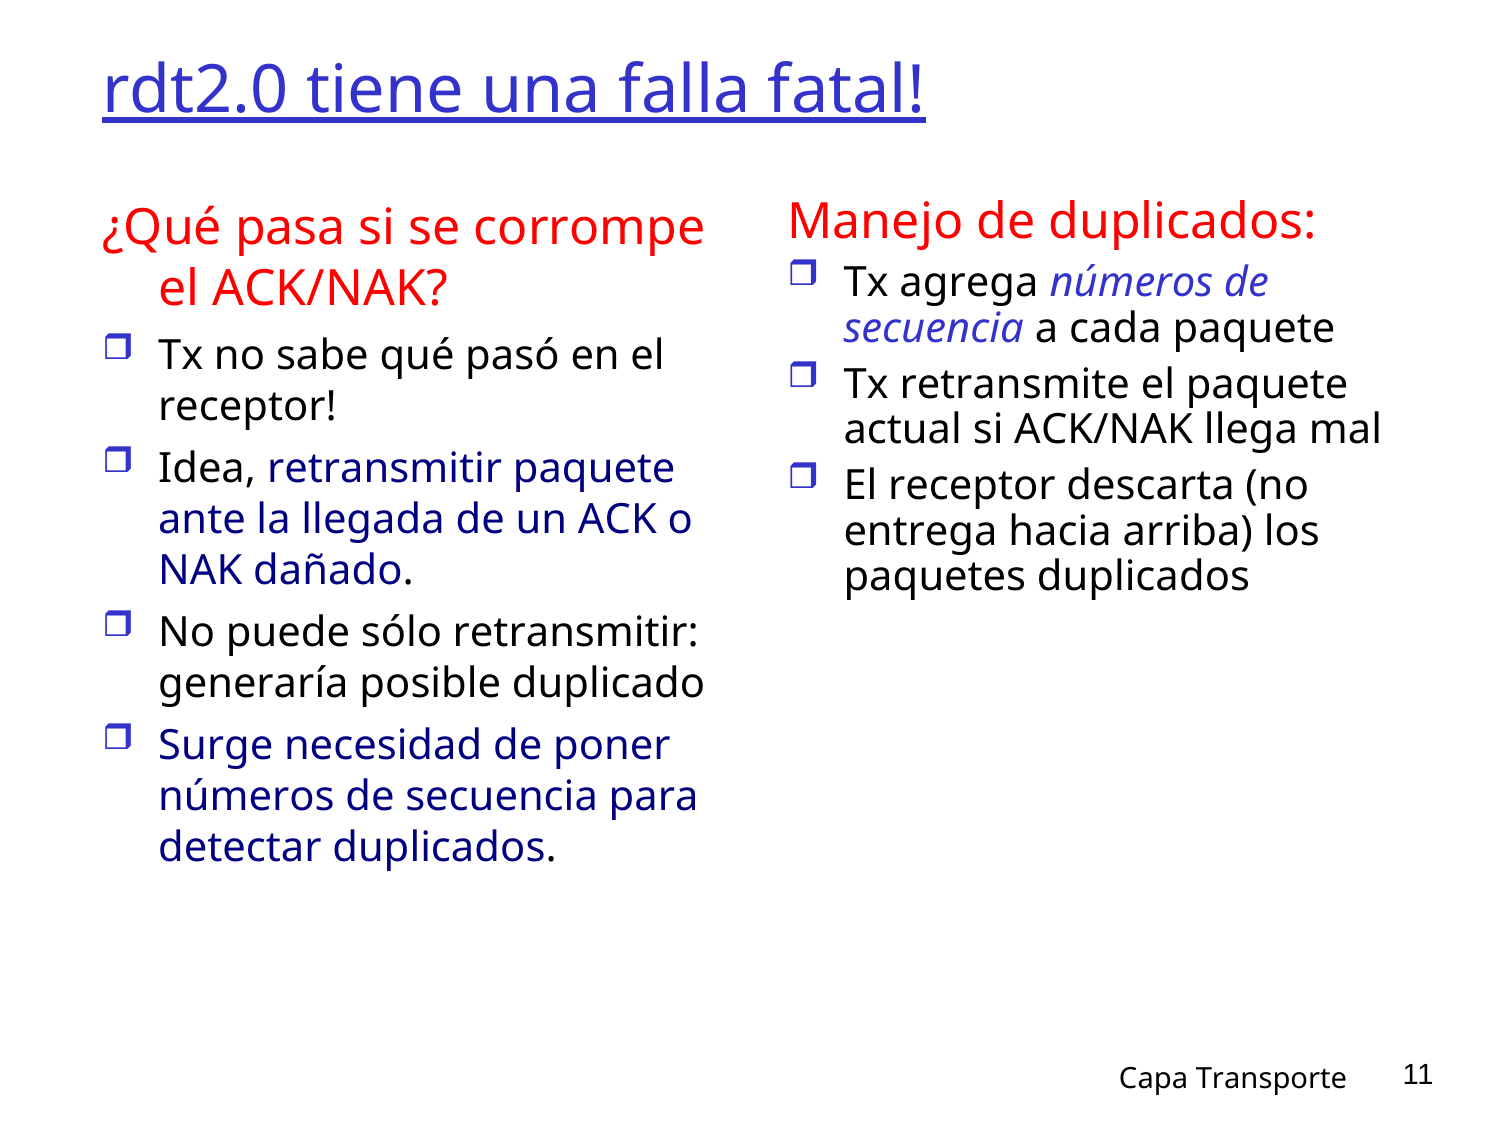

# rdt2.0 tiene una falla fatal!
¿Qué pasa si se corrompe el ACK/NAK?
Tx no sabe qué pasó en el receptor!
Idea, retransmitir paquete ante la llegada de un ACK o NAK dañado.
No puede sólo retransmitir: generaría posible duplicado
Surge necesidad de poner números de secuencia para detectar duplicados.
Manejo de duplicados:
Tx agrega números de secuencia a cada paquete
Tx retransmite el paquete actual si ACK/NAK llega mal
El receptor descarta (no entrega hacia arriba) los paquetes duplicados
11